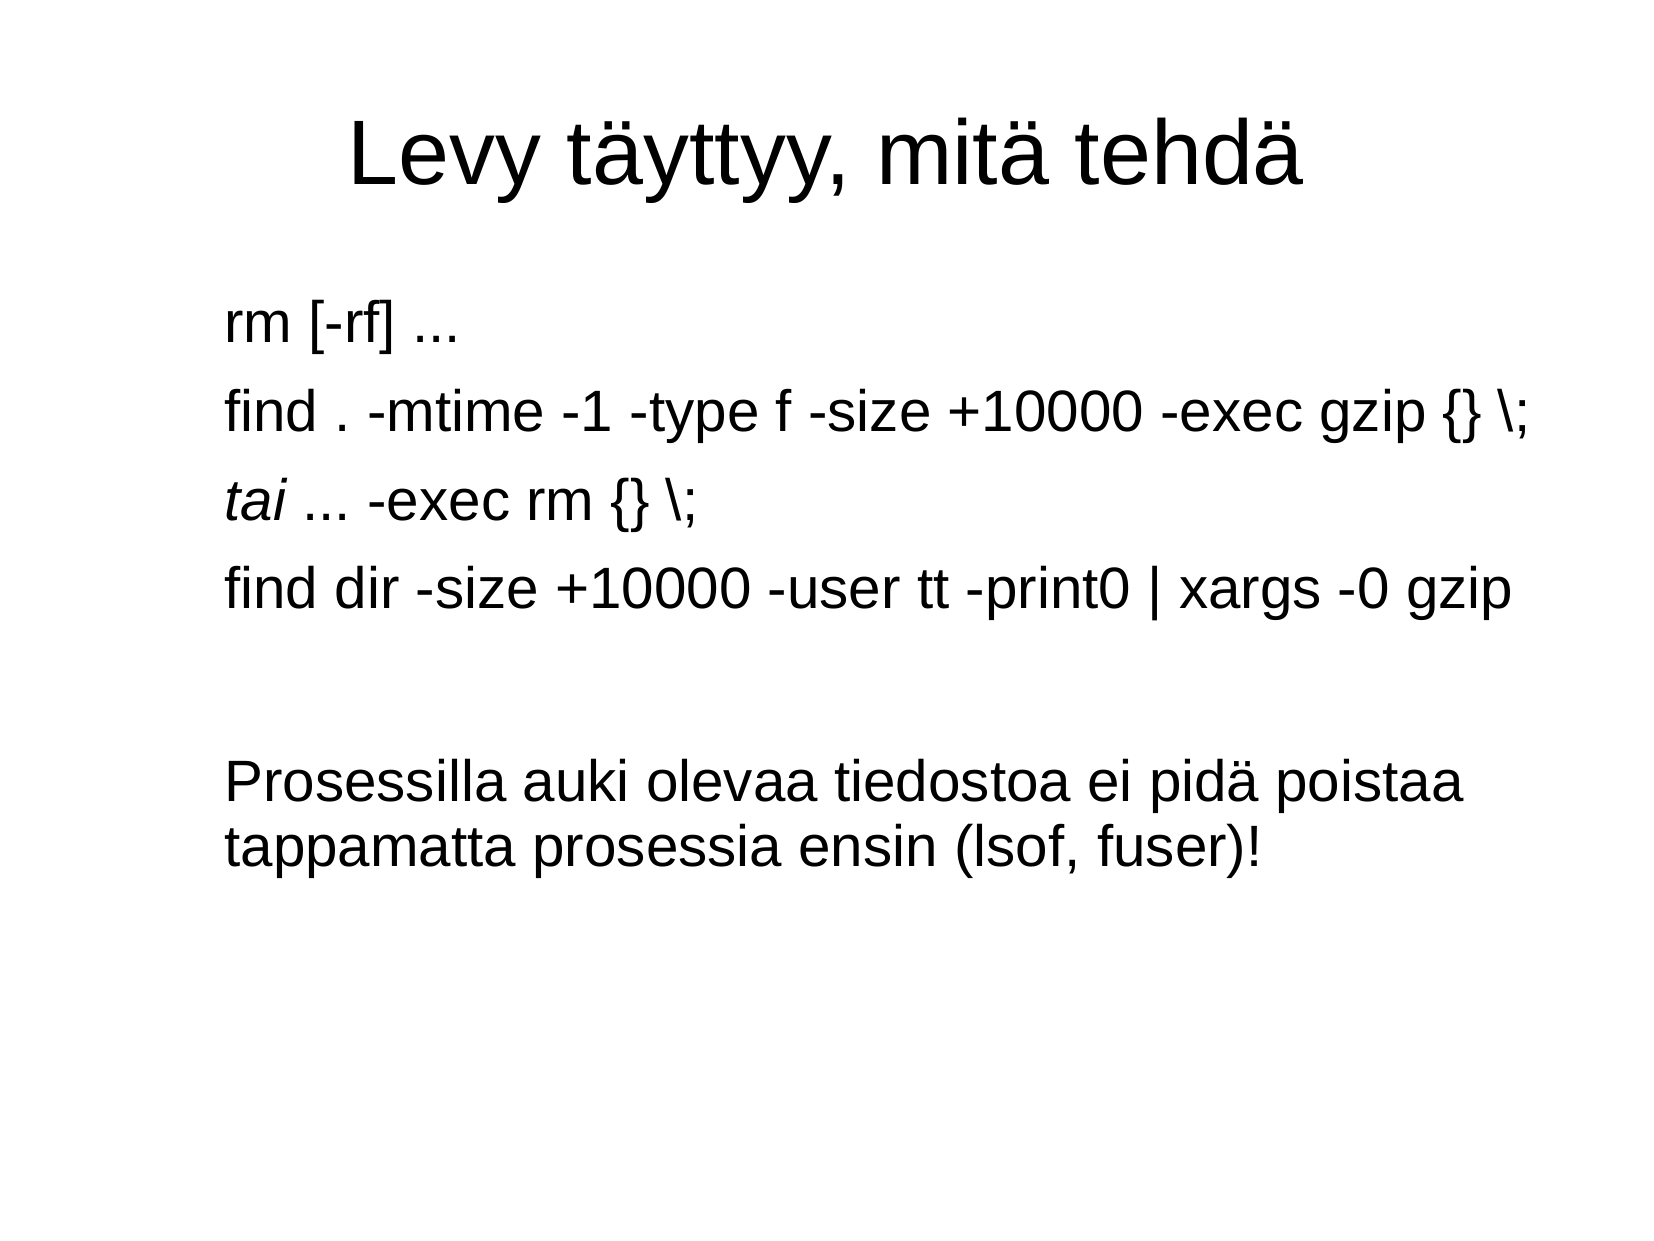

# Levy täyttyy, mitä tehdä
rm [-rf] ...
find . -mtime -1 -type f -size +10000 -exec gzip {} \;
tai ... -exec rm {} \;
find dir -size +10000 -user tt -print0 | xargs -0 gzip
Prosessilla auki olevaa tiedostoa ei pidä poistaa tappamatta prosessia ensin (lsof, fuser)!